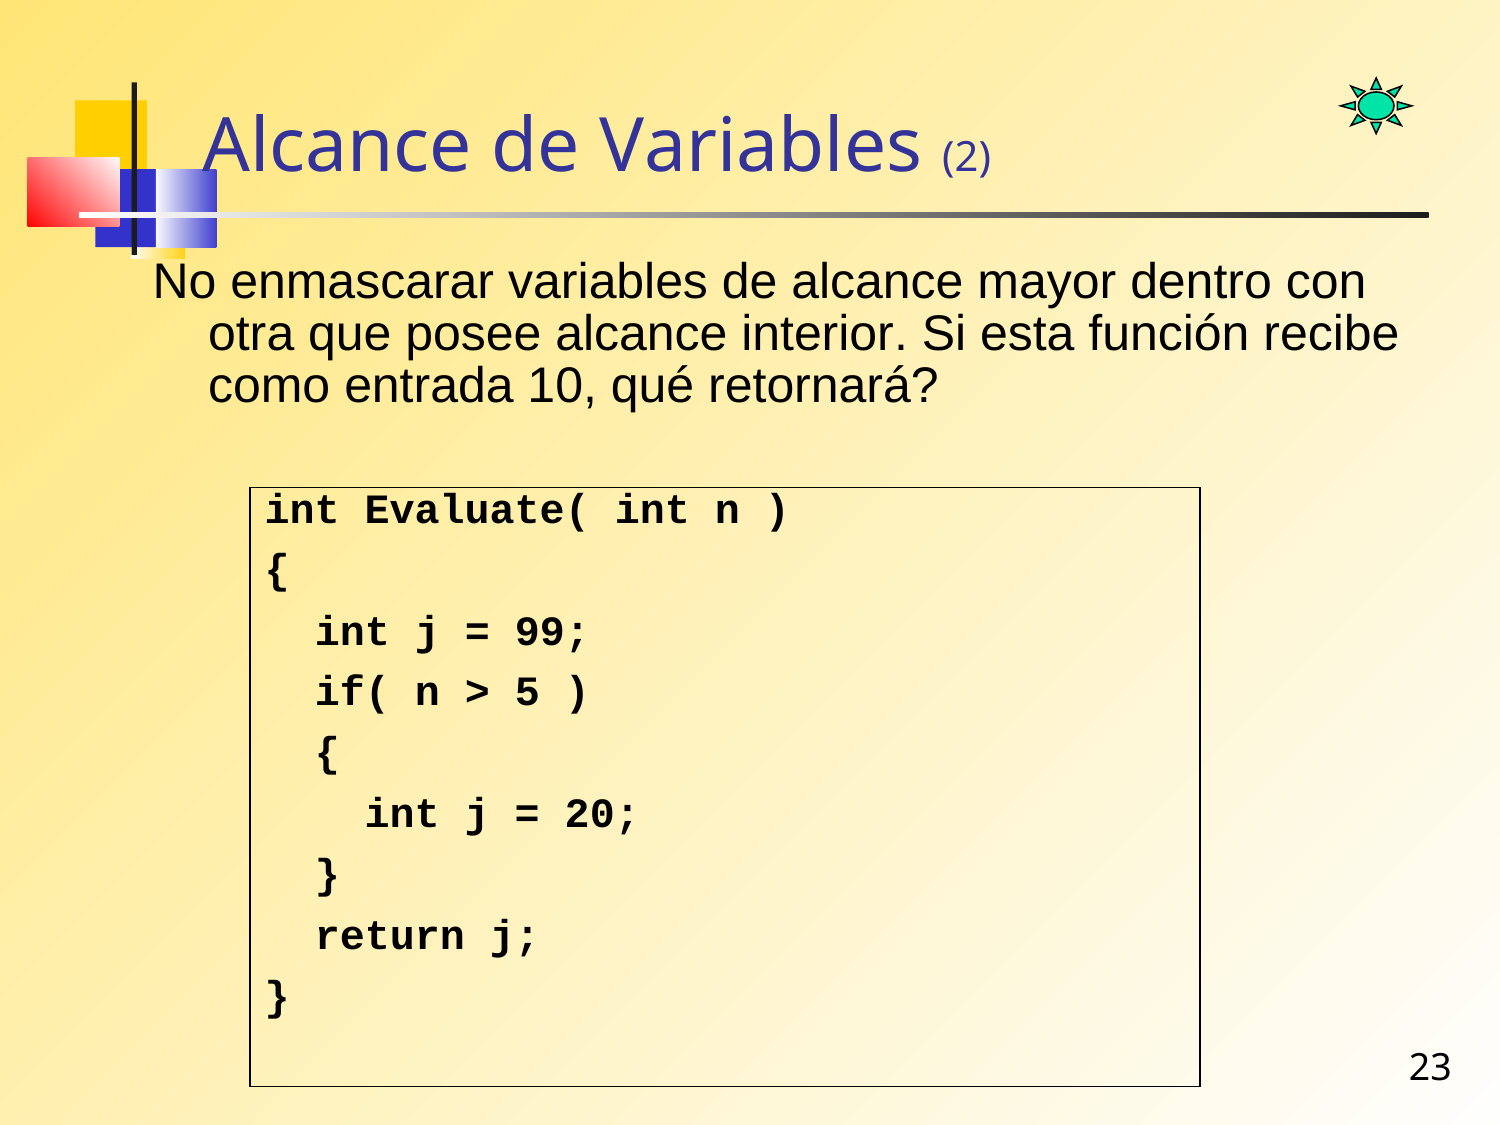

# Alcance de Variables (2)
No enmascarar variables de alcance mayor dentro con otra que posee alcance interior. Si esta función recibe como entrada 10, qué retornará?
int Evaluate( int n )‏
{
 int j = 99;
 if( n > 5 )‏
 {
 int j = 20;
 }
 return j;
}
23